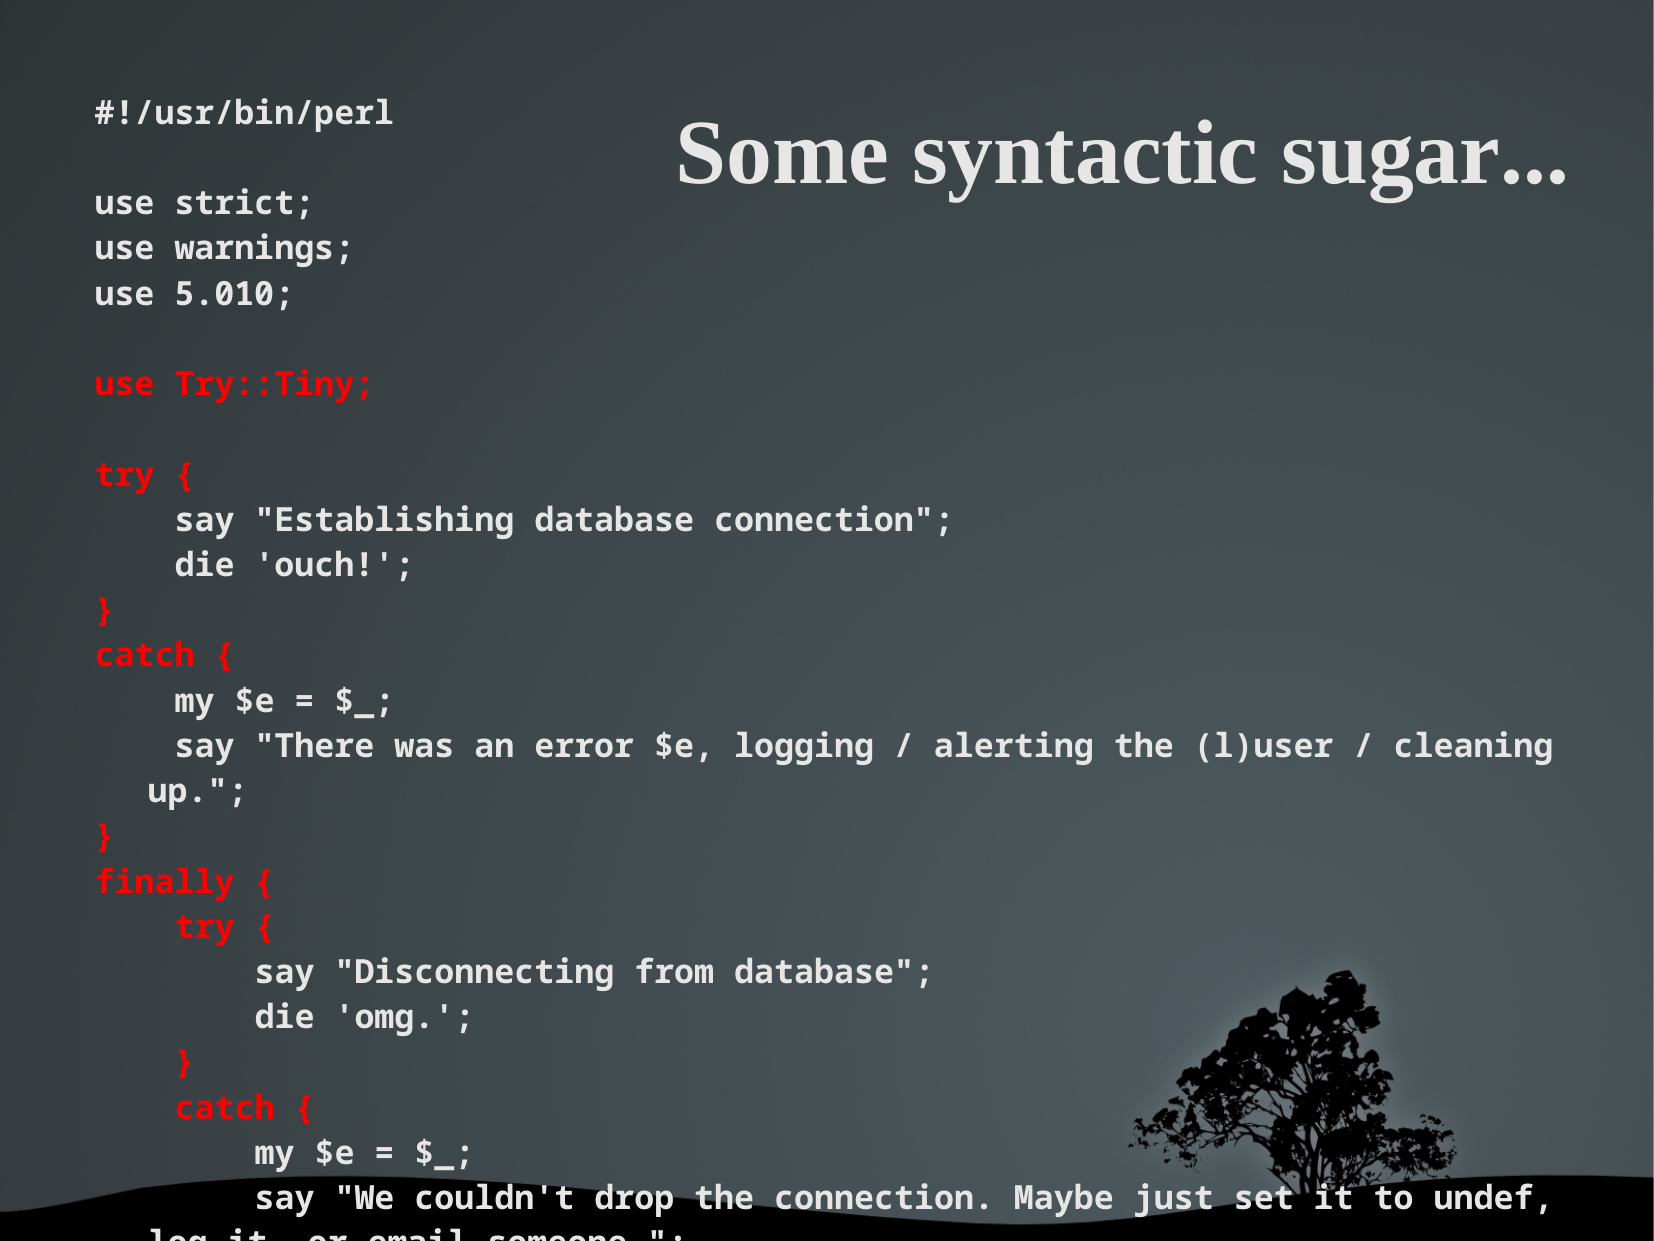

# Some syntactic sugar...
#!/usr/bin/perl
use strict;
use warnings;
use 5.010;
use Try::Tiny;
try {
 say "Establishing database connection";
 die 'ouch!';
}
catch {
 my $e = $_;
 say "There was an error $e, logging / alerting the (l)user / cleaning up.";
}
finally {
 try {
 say "Disconnecting from database";
 die 'omg.';
 }
 catch {
 my $e = $_;
 say "We couldn't drop the connection. Maybe just set it to undef, log it, or email someone.";
 };
};